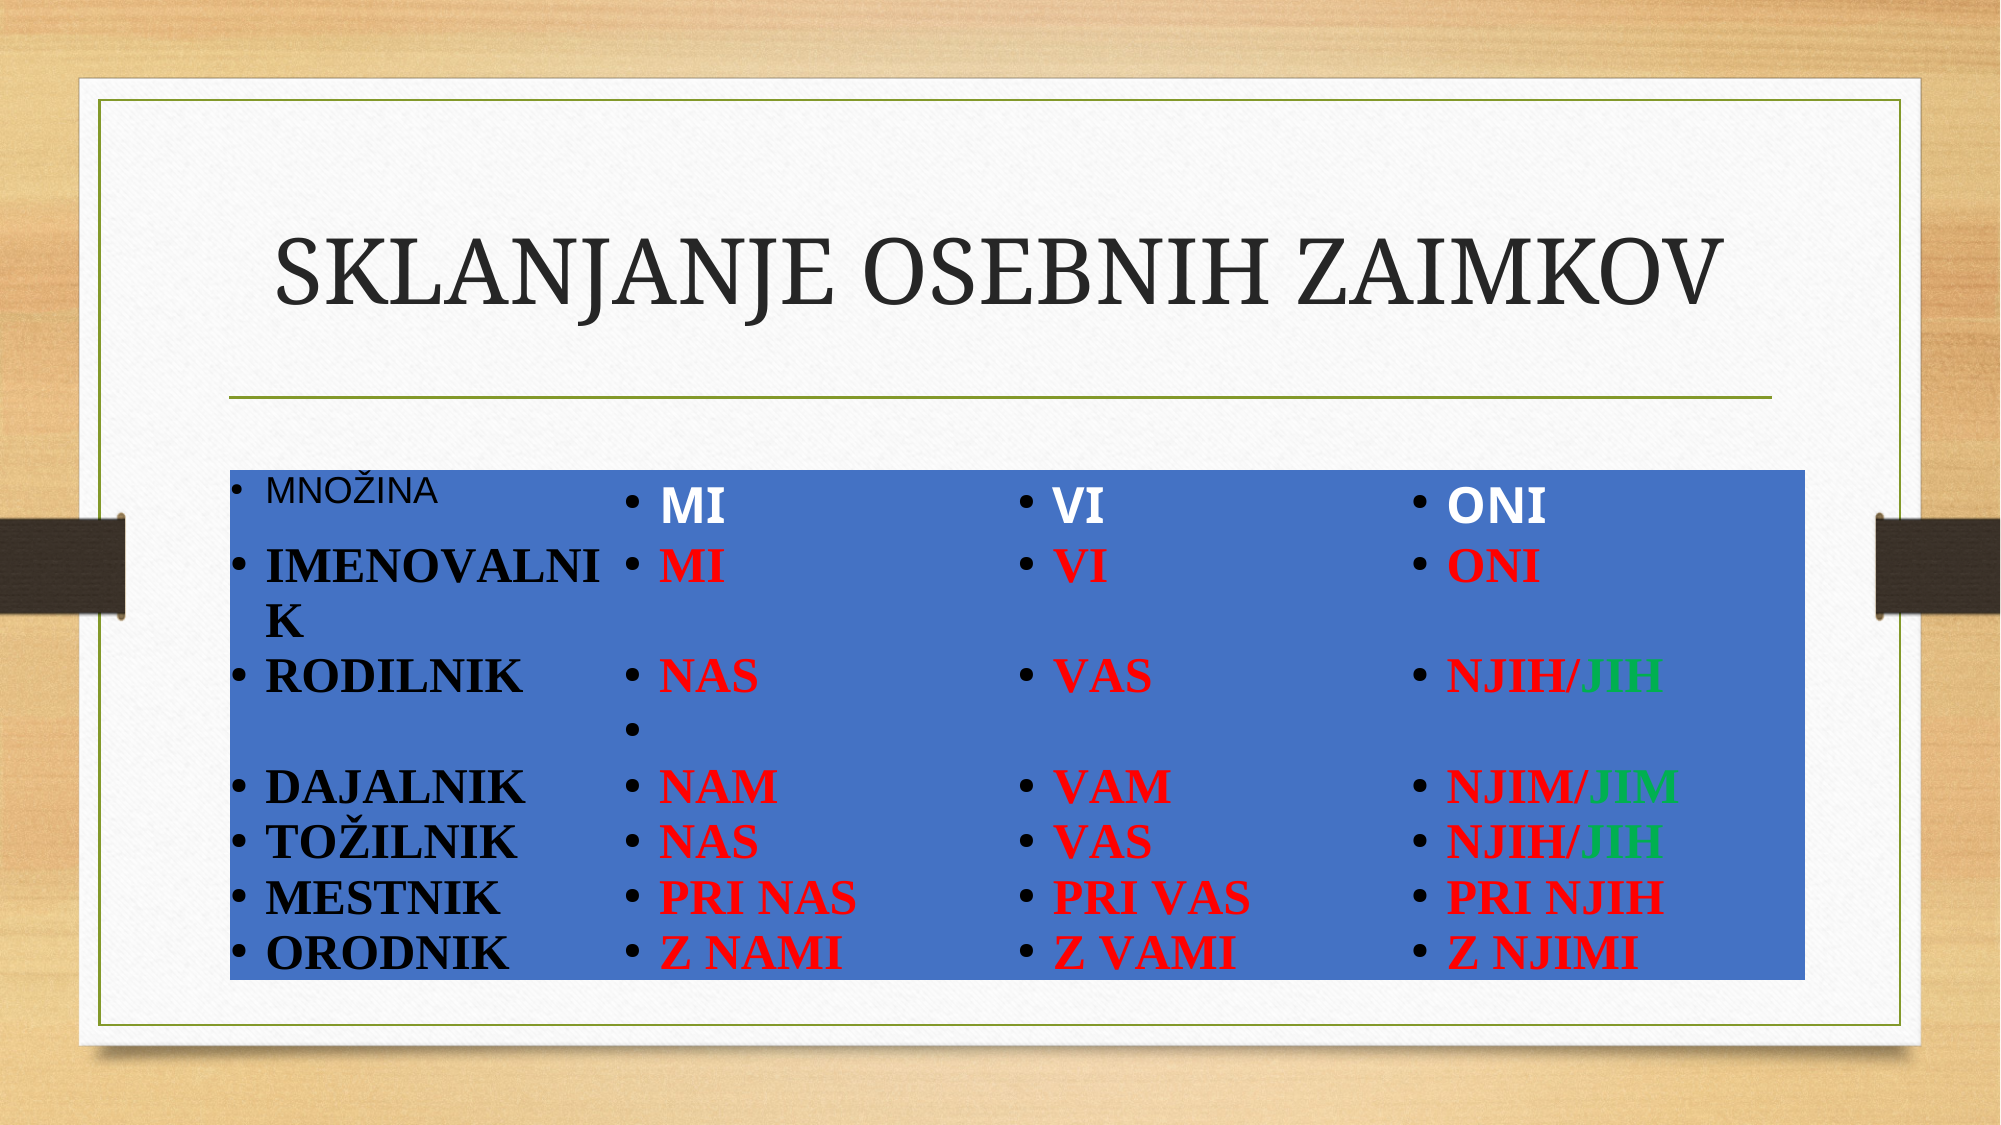

# SKLANJANJE OSEBNIH ZAIMKOV
| MNOŽINA | MI | VI | ONI |
| --- | --- | --- | --- |
| IMENOVALNIK | MI | VI | ONI |
| RODILNIK | NAS | VAS | NJIH/JIH |
| DAJALNIK | NAM | VAM | NJIM/JIM |
| TOŽILNIK | NAS | VAS | NJIH/JIH |
| MESTNIK | PRI NAS | PRI VAS | PRI NJIH |
| ORODNIK | Z NAMI | Z VAMI | Z NJIMI |